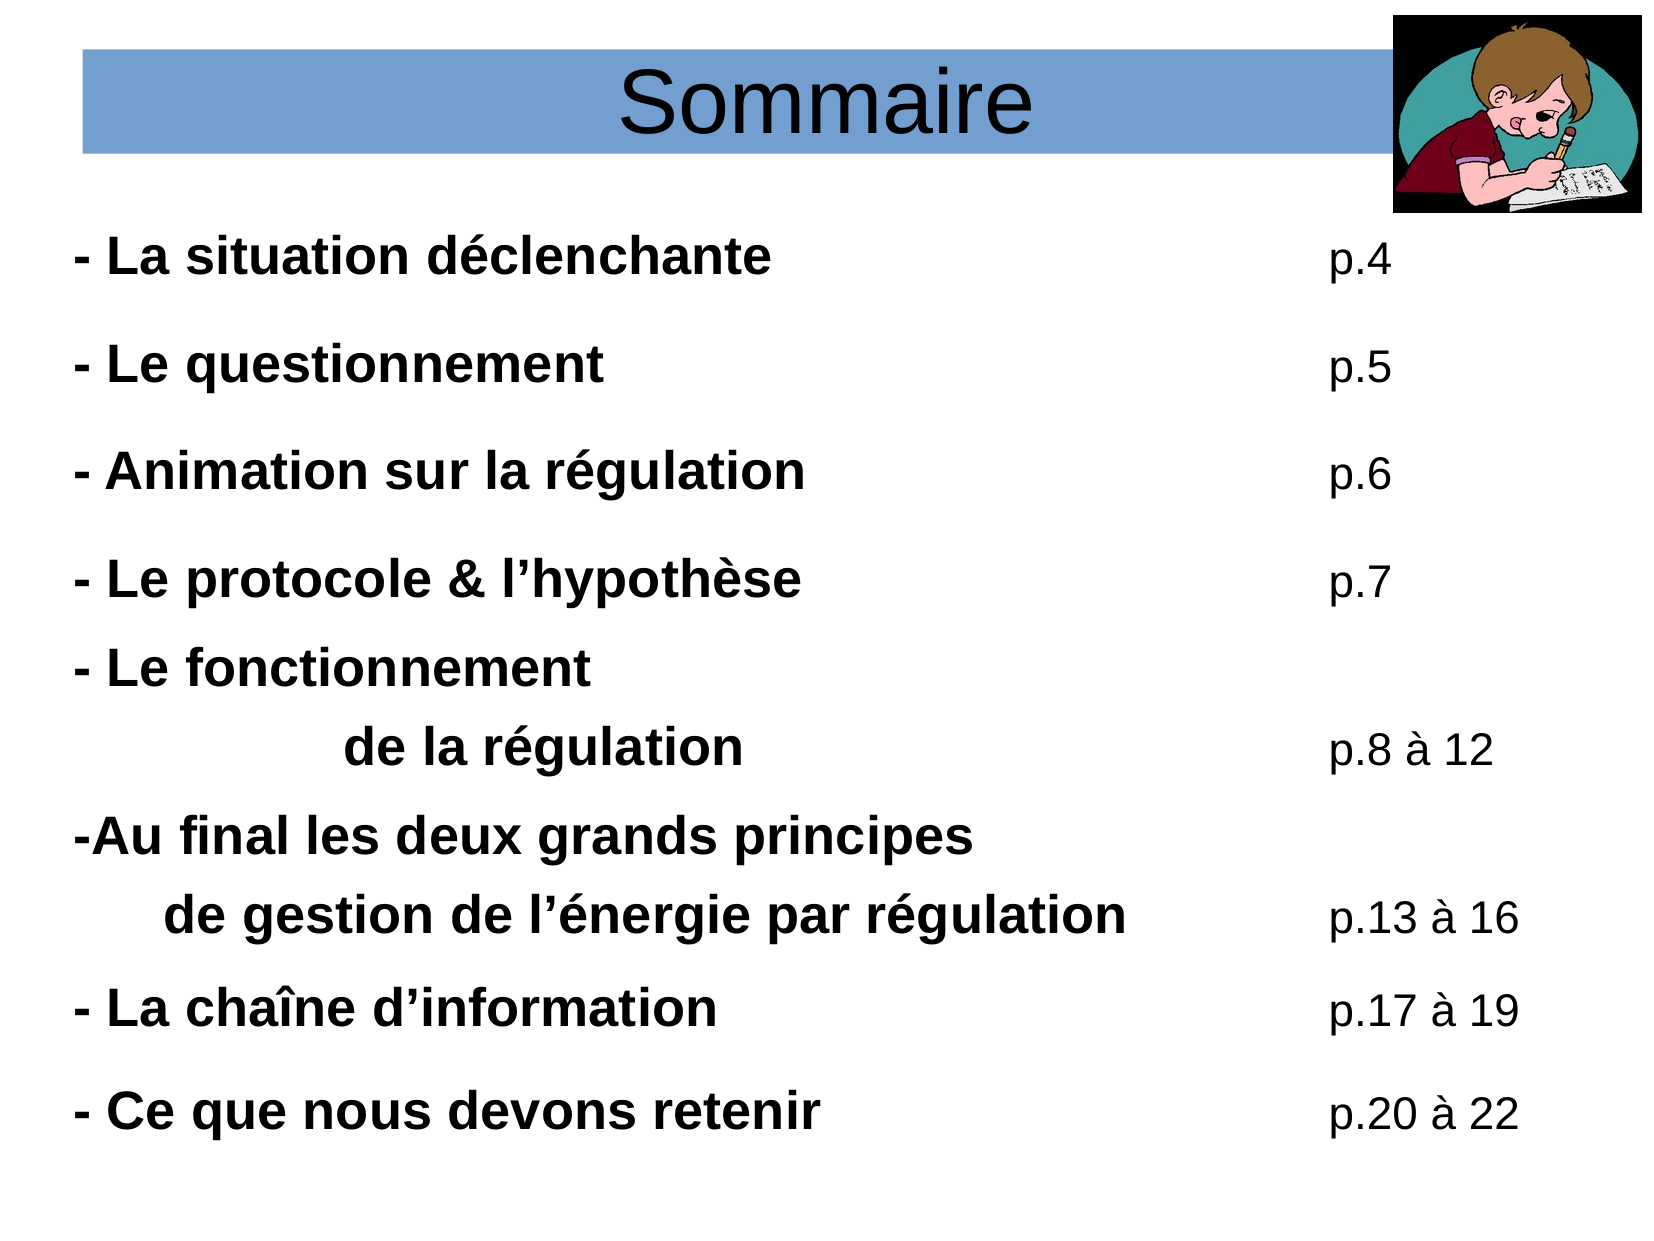

# Sommaire
- La situation déclenchante								p.4
- Le questionnement										p.5
- Animation sur la régulation								p.6
- Le protocole & l’hypothèse								p.7
- Le fonctionnement
 de la régulation								p.8 à 12
-Au final les deux grands principes
 de gestion de l’énergie par régulation			p.13 à 16
- La chaîne d’information									p.17 à 19
- Ce que nous devons retenir 			 				p.20 à 22